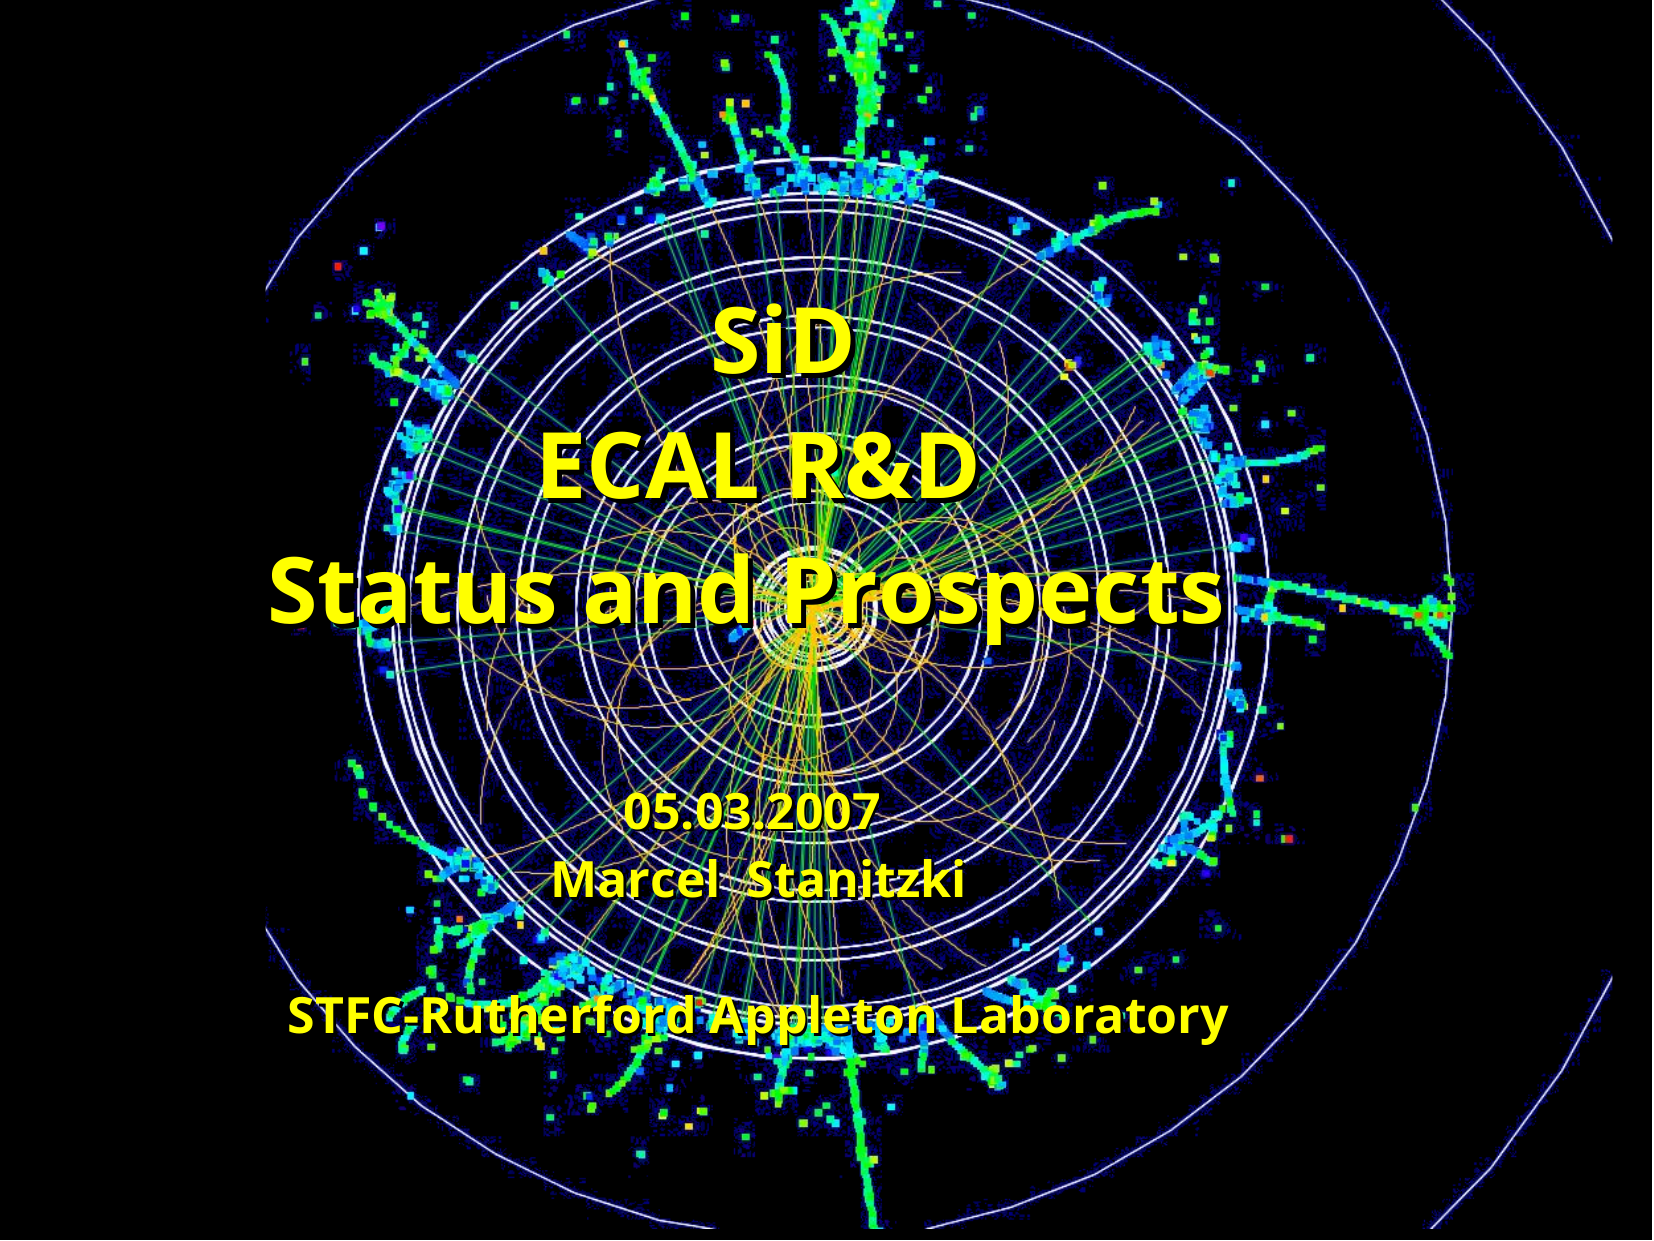

SiD
ECAL R&D
Status and Prospects
05.03.2007
Marcel Stanitzki
STFC-Rutherford Appleton Laboratory